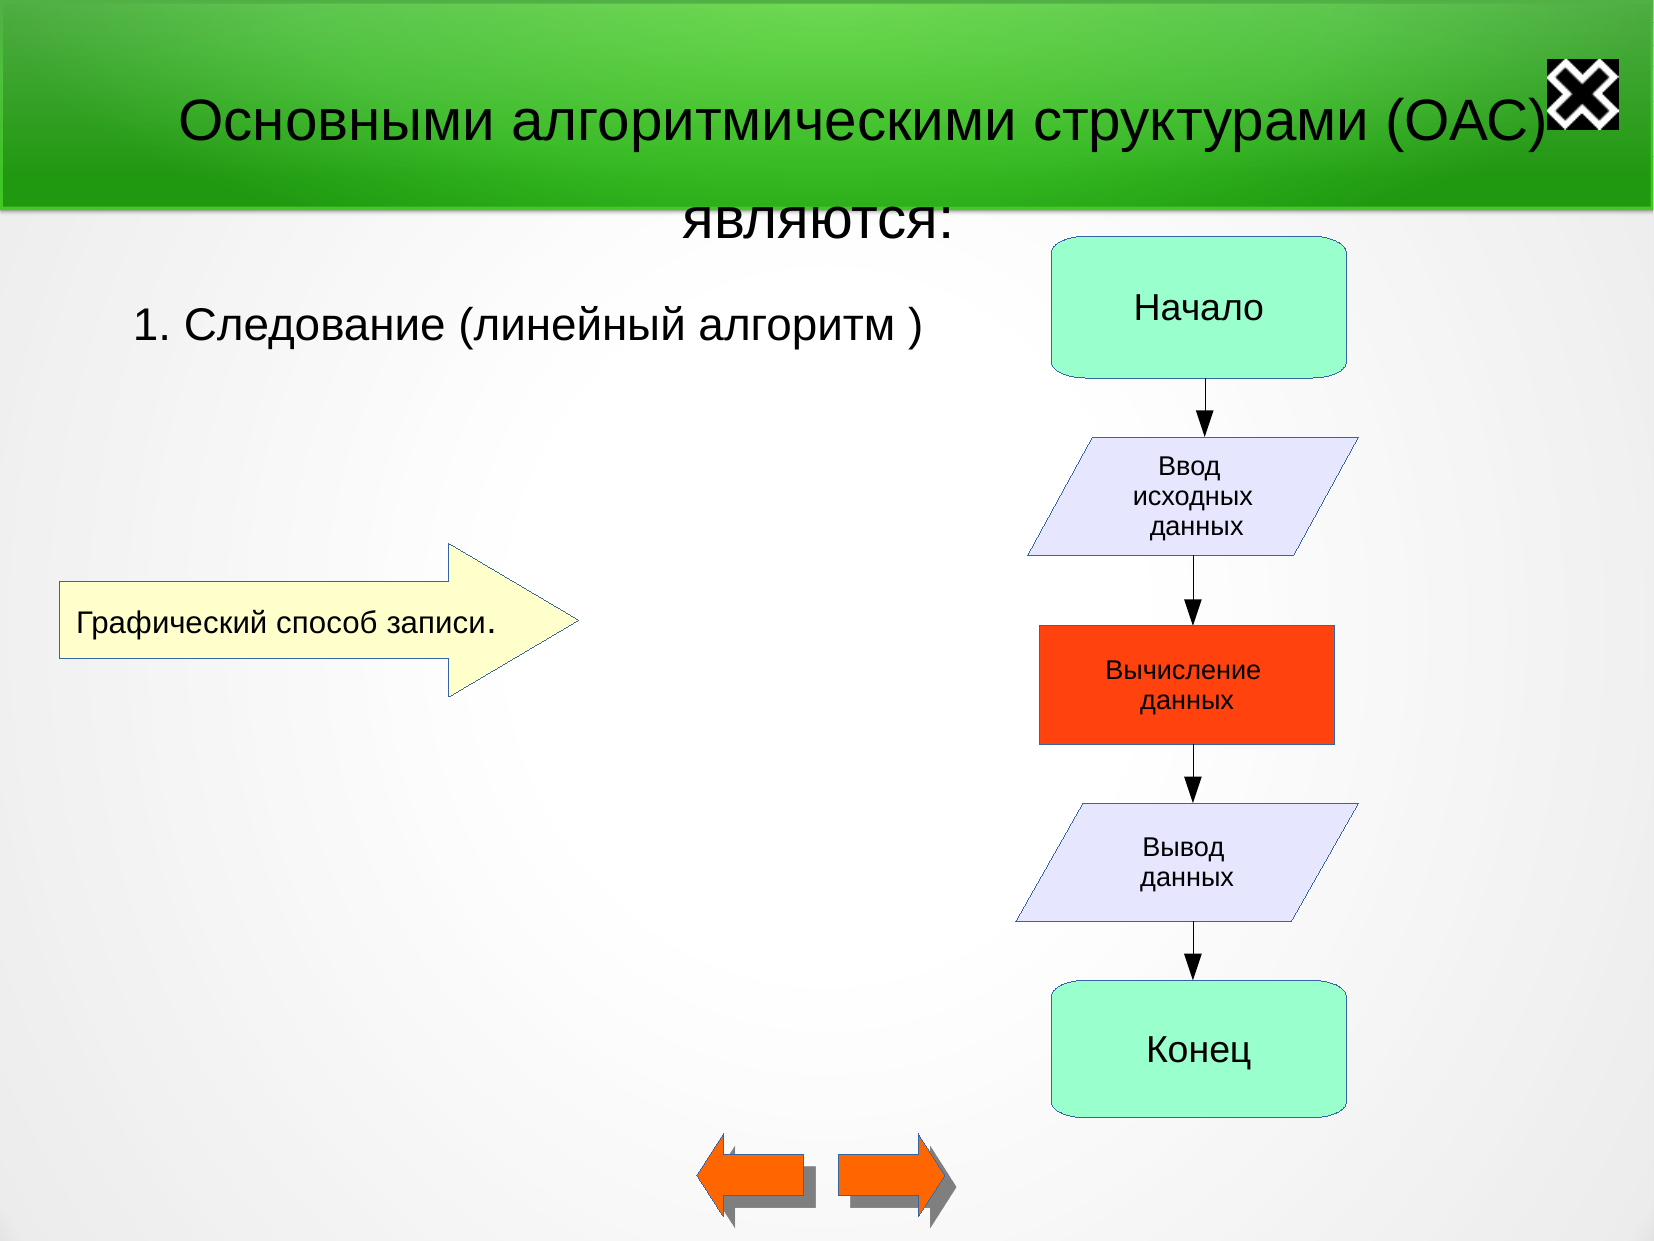

# Основными алгоритмическими структурами (ОАС) являются:
Начало
1. Следование (линейный алгоритм )
Ввод
исходных
 данных
Графический способ записи.
Вычисление
данных
Вывод
данных
Конец